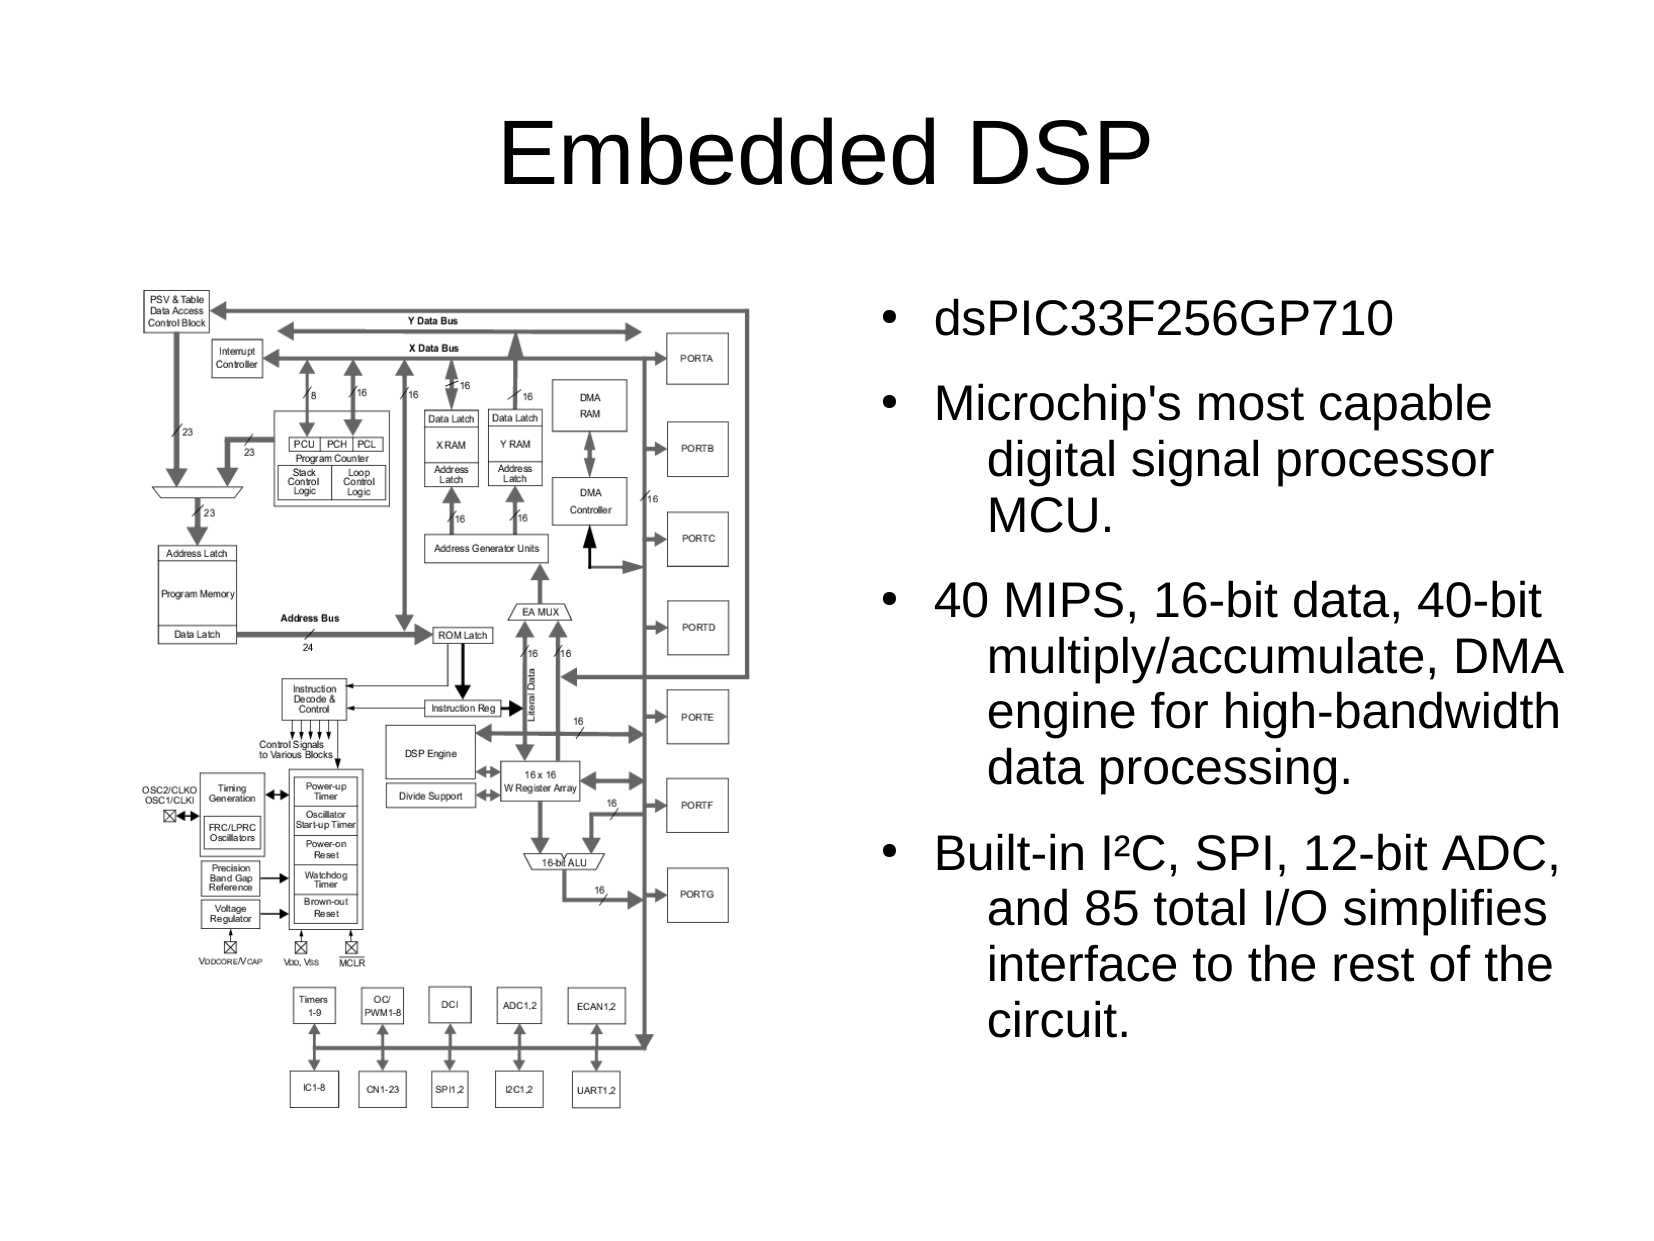

# Embedded DSP
dsPIC33F256GP710
Microchip's most capable digital signal processor MCU.
40 MIPS, 16-bit data, 40-bit multiply/accumulate, DMA engine for high-bandwidth data processing.
Built-in I²C, SPI, 12-bit ADC, and 85 total I/O simplifies interface to the rest of the circuit.